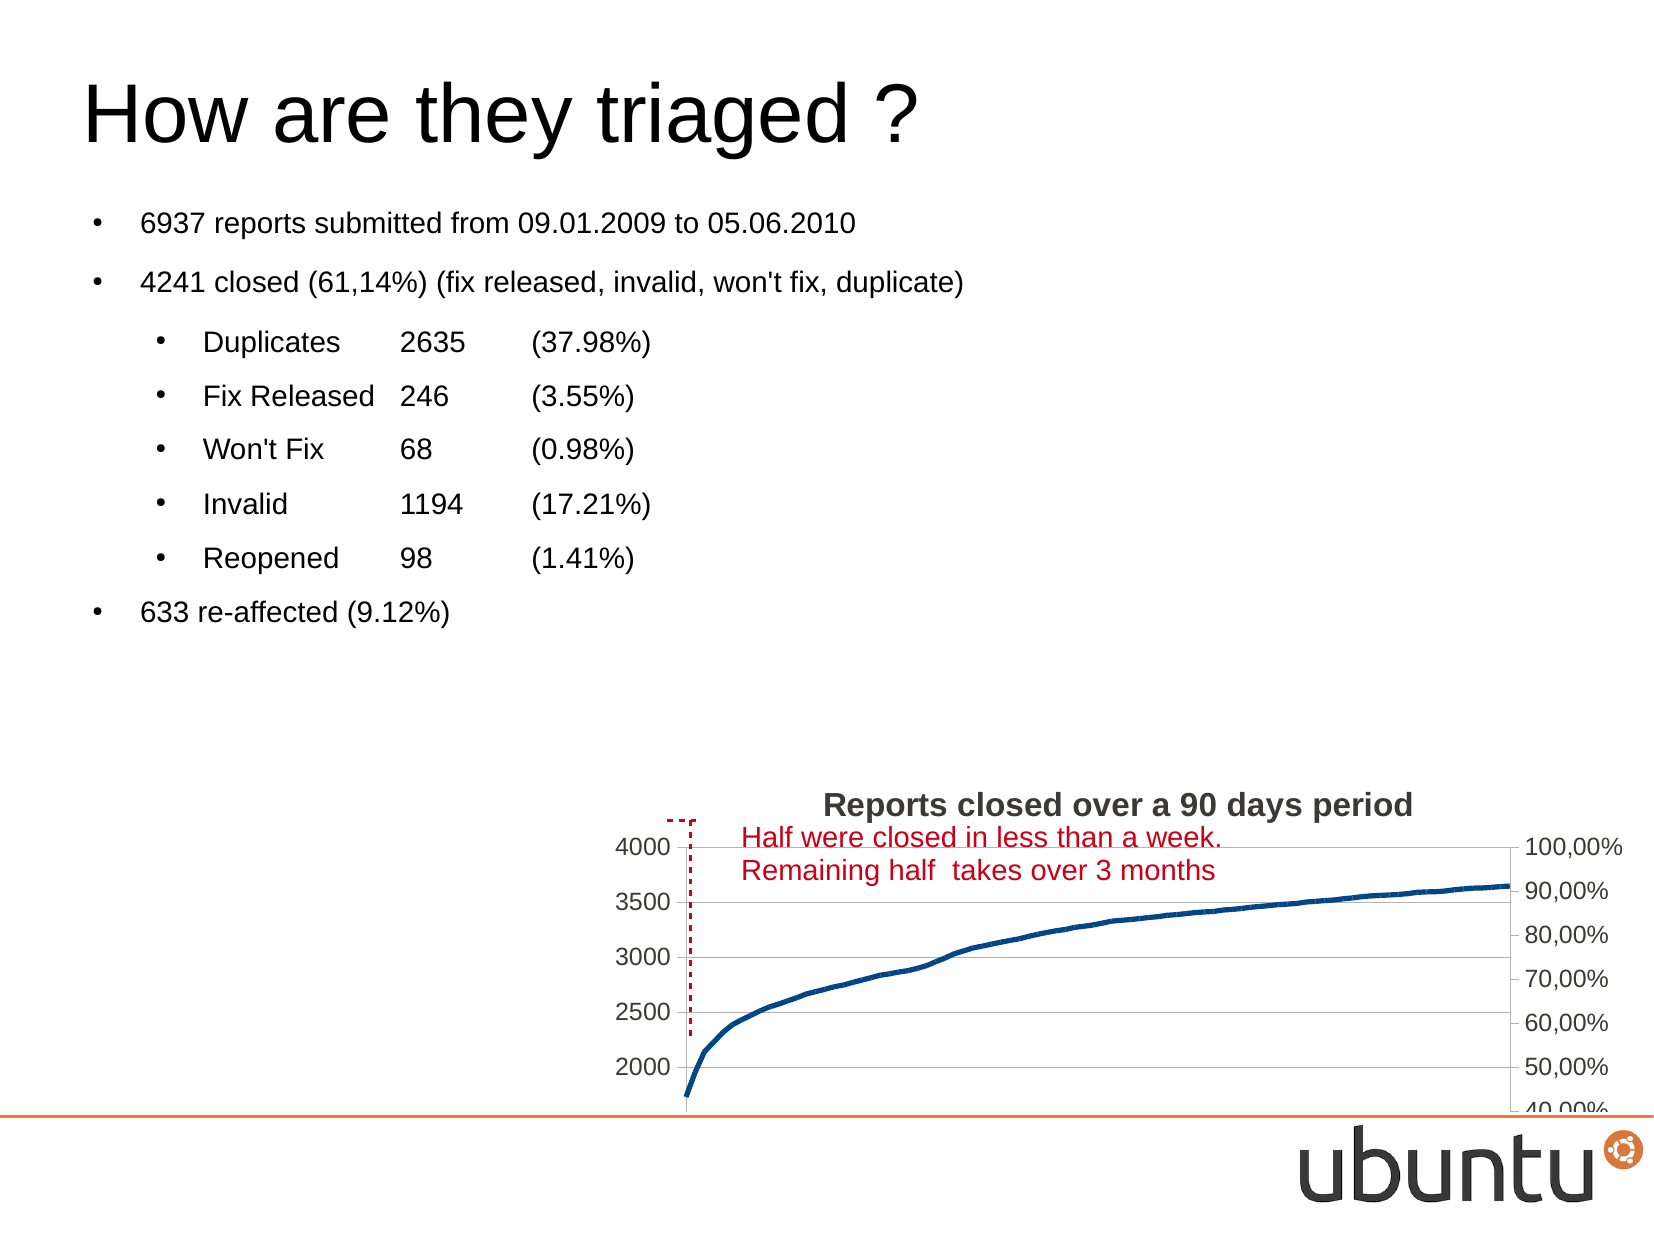

# How are they triaged ?
6937 reports submitted from 09.01.2009 to 05.06.2010
4241 closed (61,14%) (fix released, invalid, won't fix, duplicate)
Duplicates 		2635	(37.98%)
Fix Released		246		(3.55%)
Won't Fix			68		(0.98%)
Invalid			1194		(17.21%)
Reopened		98		(1.41%)
633 re-affected (9.12%)
Half were closed in less than a week.
Remaining half takes over 3 months